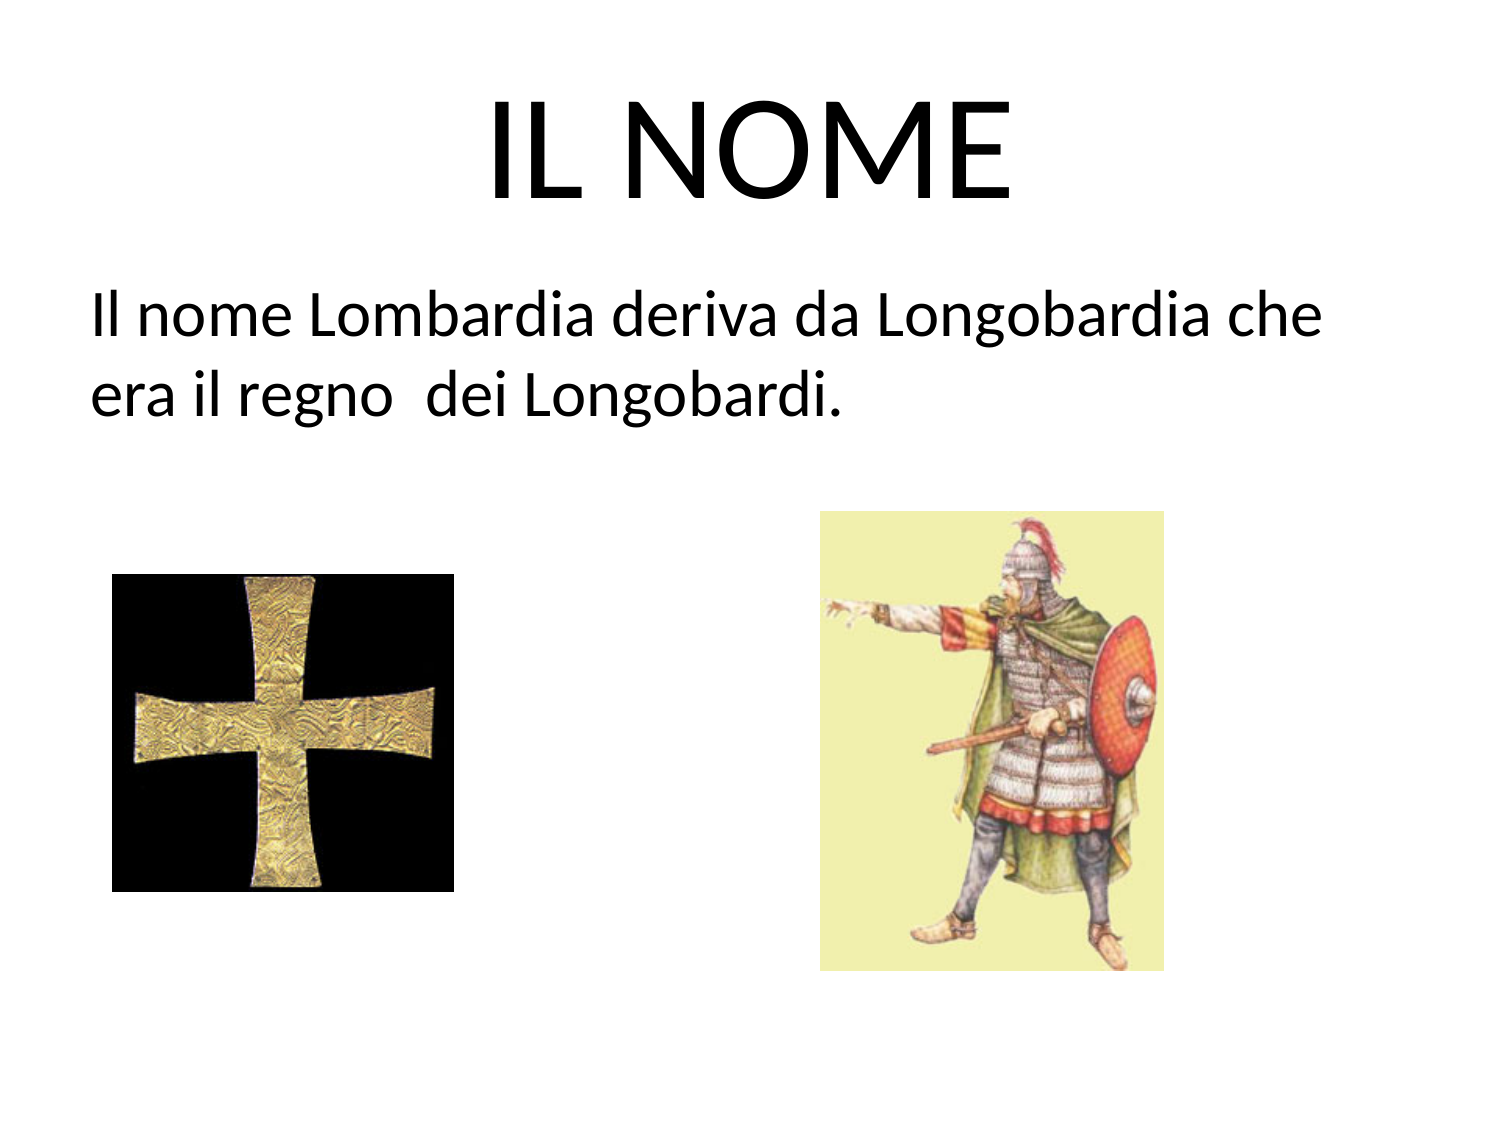

# IL NOME
Il nome Lombardia deriva da Longobardia che era il regno  dei Longobardi.